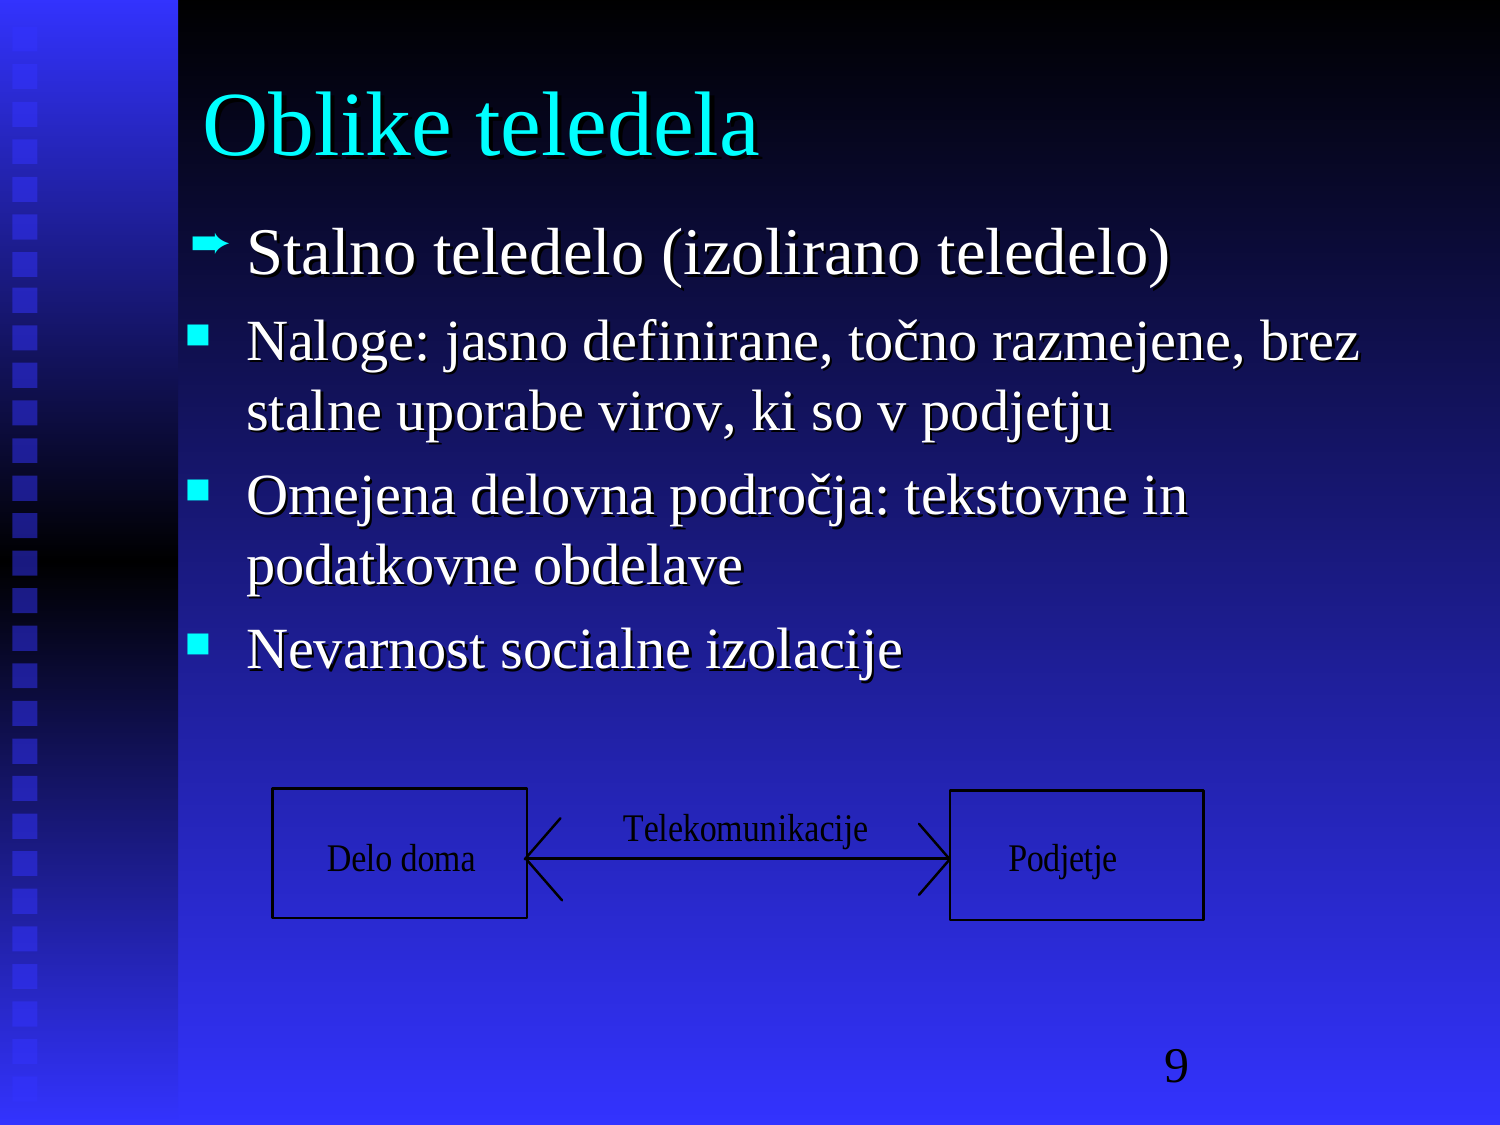

# Oblike teledela
Stalno teledelo (izolirano teledelo)
Naloge: jasno definirane, točno razmejene, brez stalne uporabe virov, ki so v podjetju
Omejena delovna področja: tekstovne in podatkovne obdelave
Nevarnost socialne izolacije
9